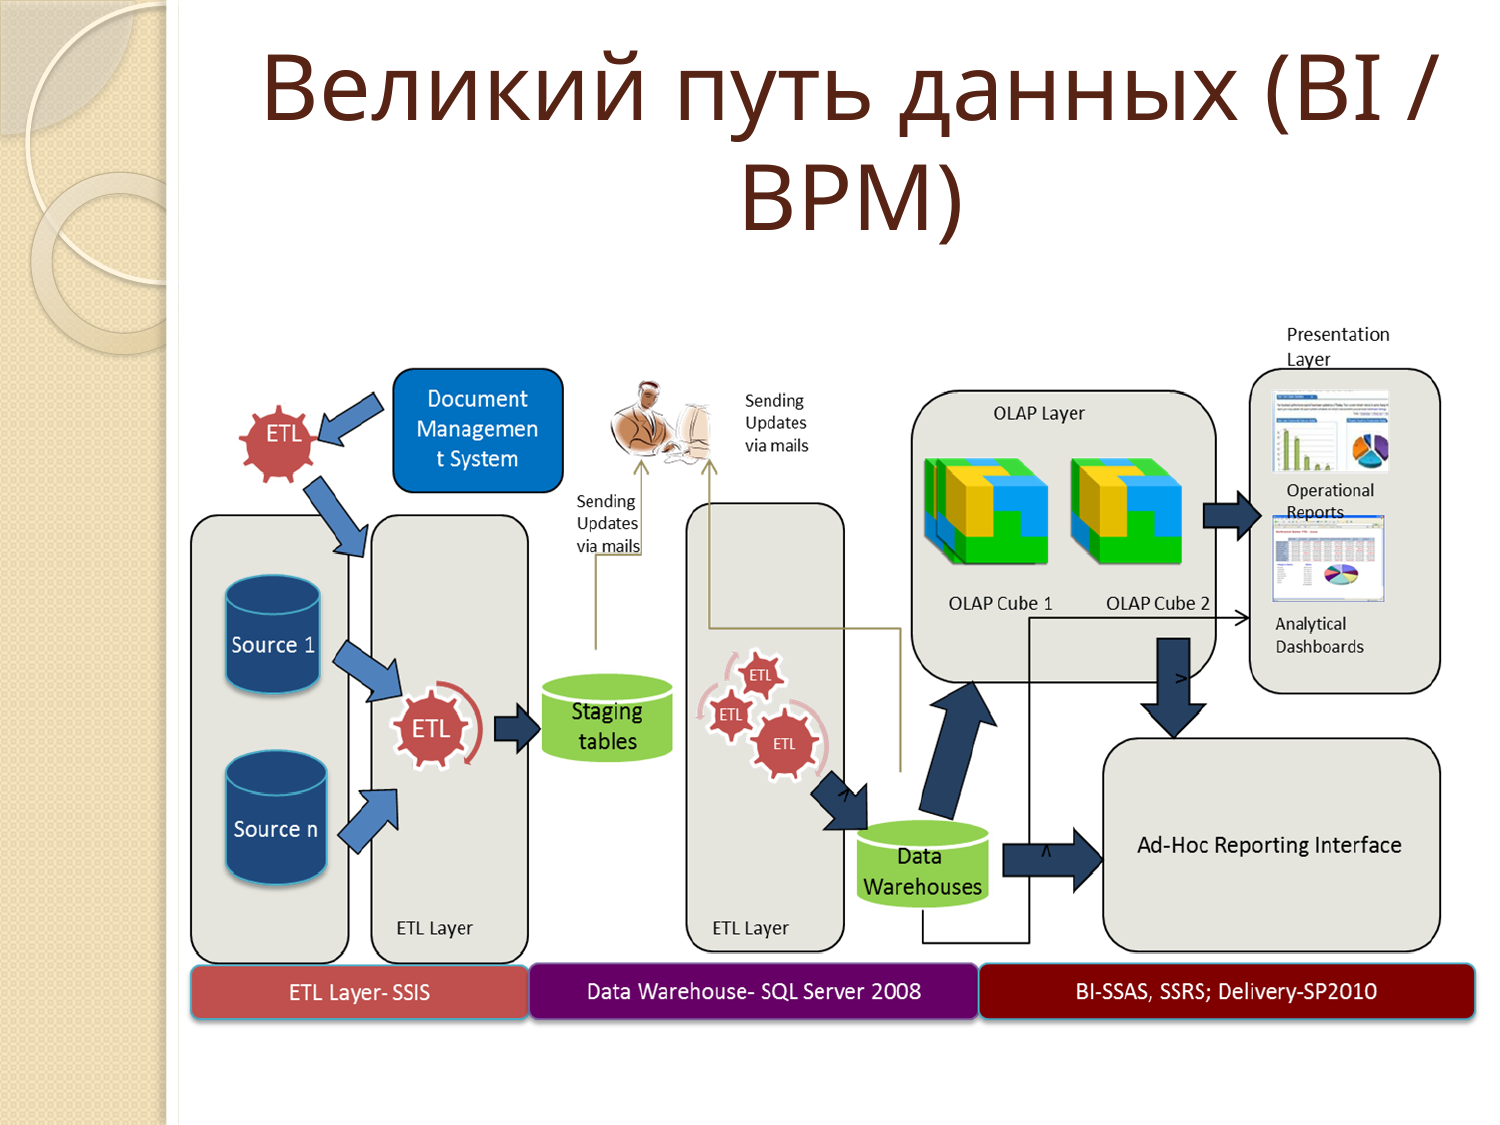

# Великий путь данных (BI / BPM)